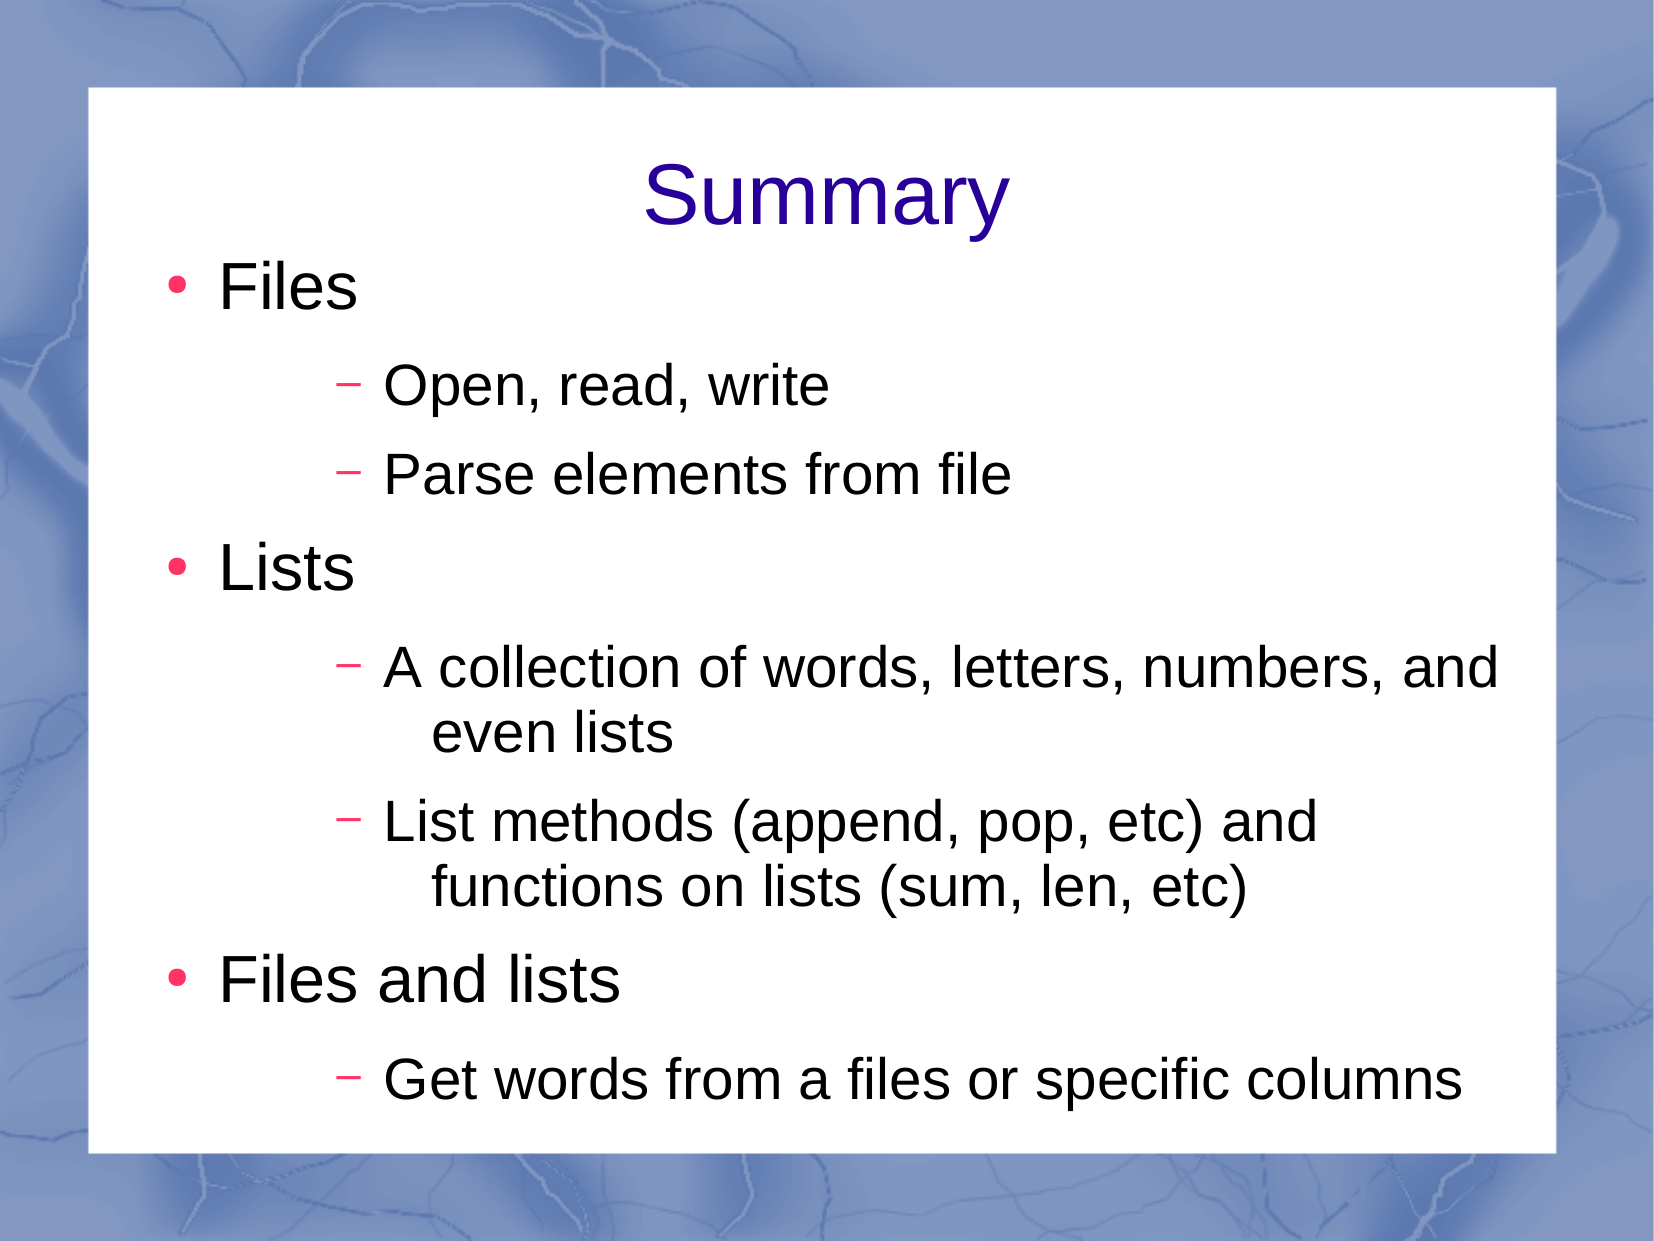

# Summary
Files
Open, read, write
Parse elements from file
Lists
A collection of words, letters, numbers, and even lists
List methods (append, pop, etc) and functions on lists (sum, len, etc)
Files and lists
Get words from a files or specific columns